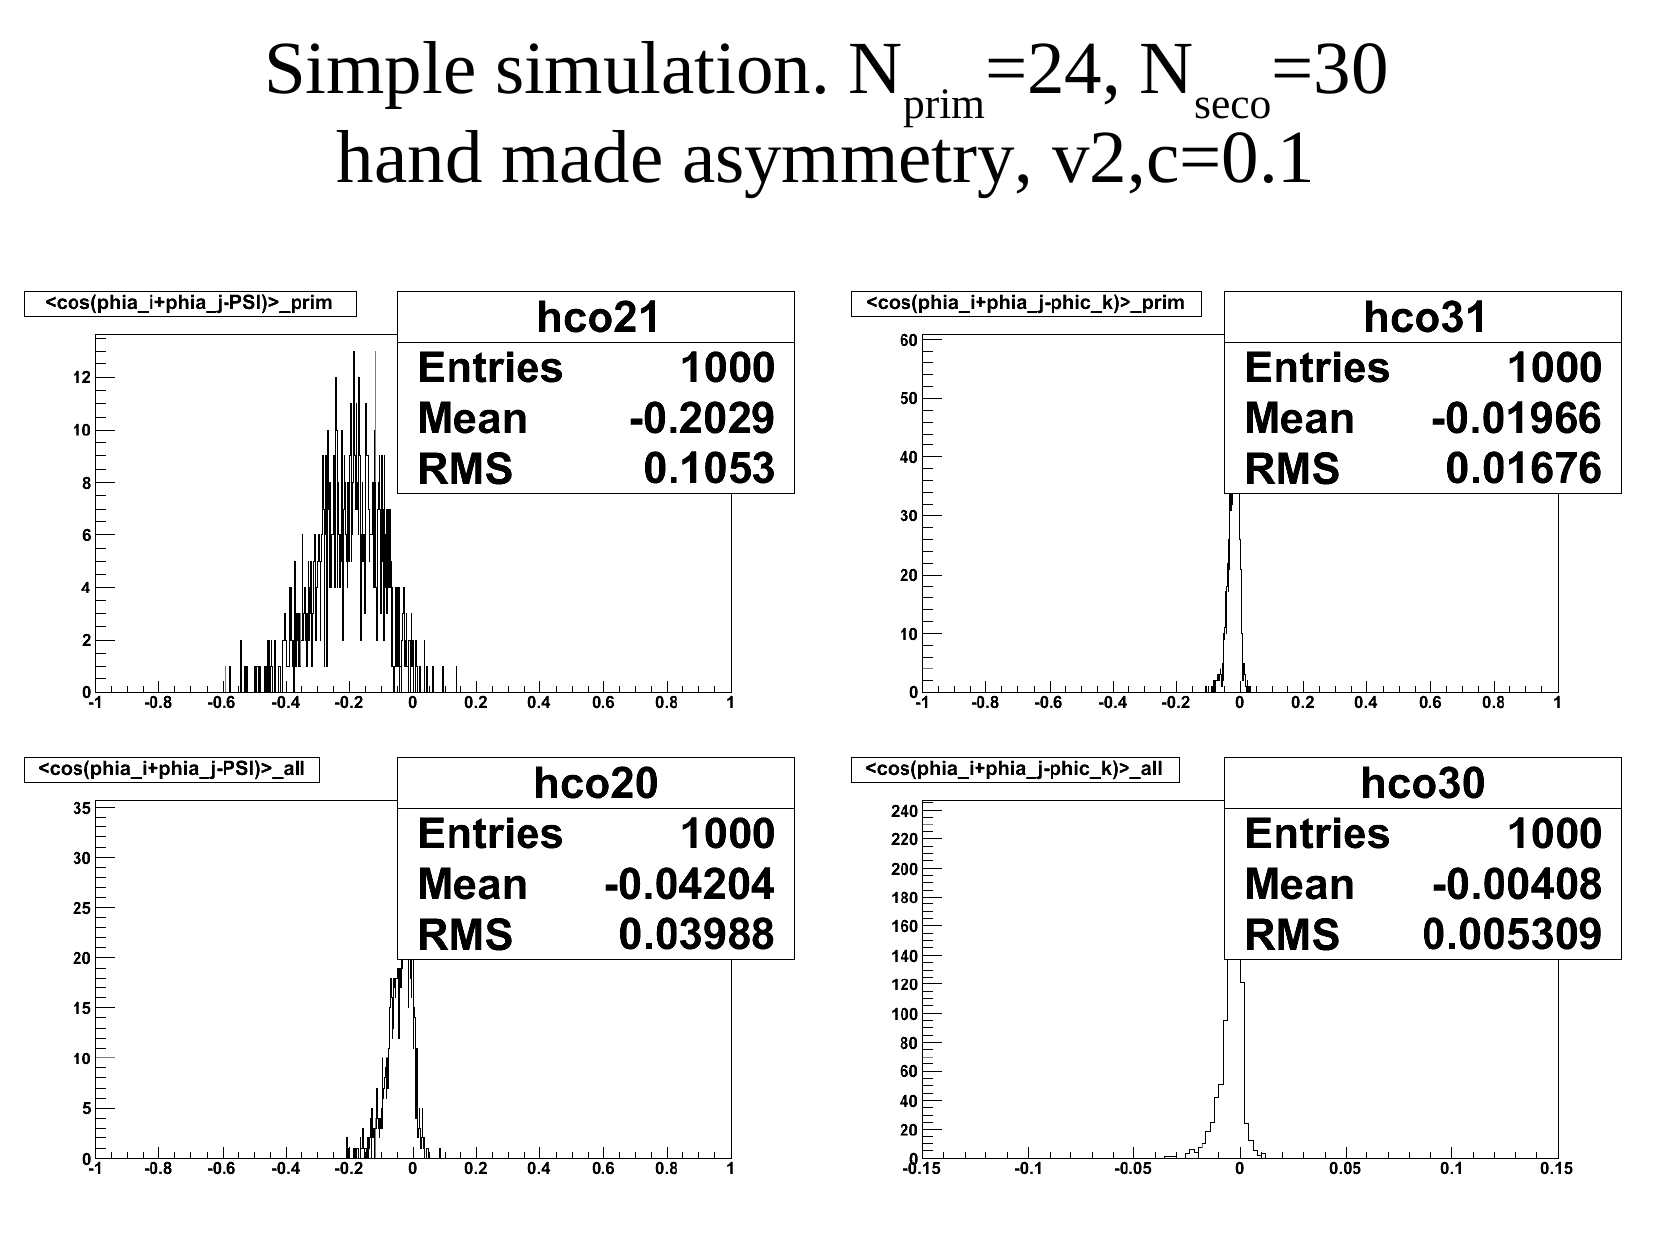

# Simple simulation. Nprim=24, Nseco=30 hand made asymmetry, v2,c=0.1